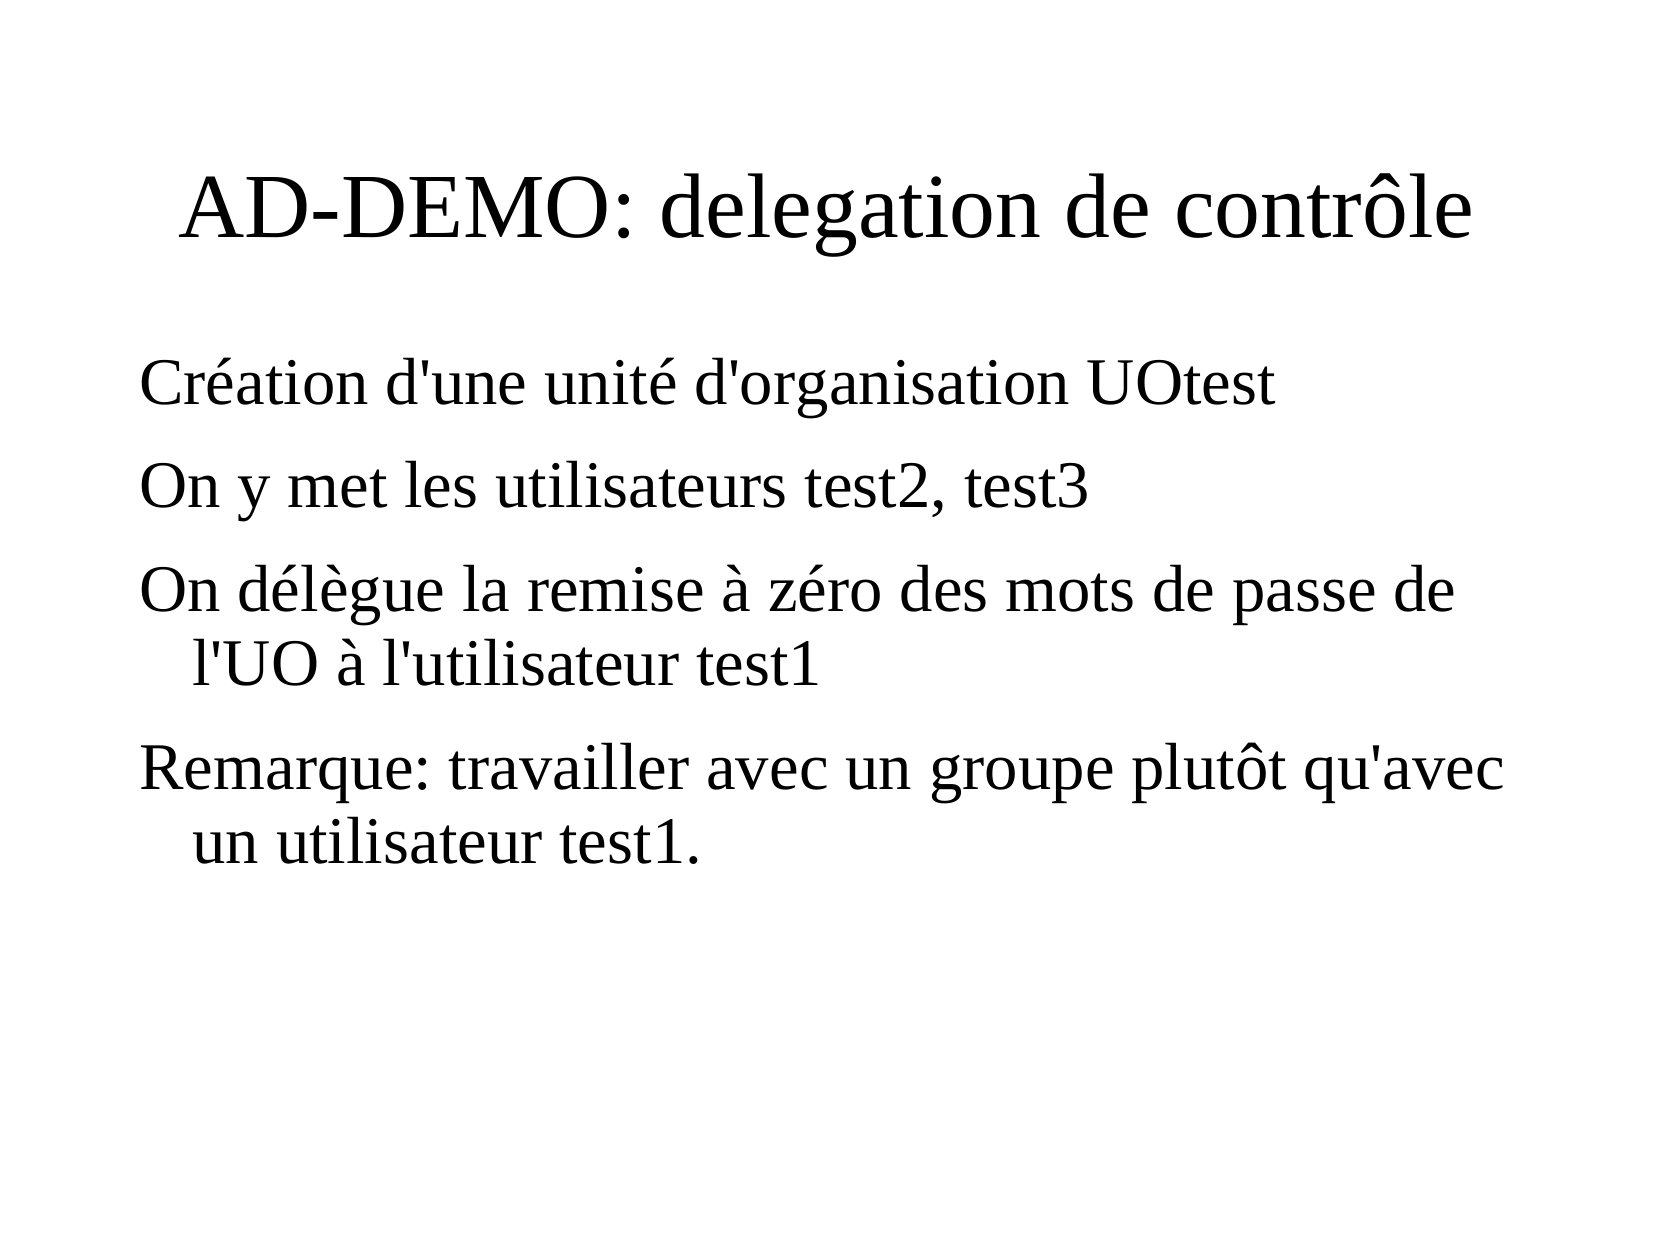

# AD-DEMO: delegation de contrôle
Création d'une unité d'organisation UOtest
On y met les utilisateurs test2, test3
On délègue la remise à zéro des mots de passe de l'UO à l'utilisateur test1
Remarque: travailler avec un groupe plutôt qu'avec un utilisateur test1.